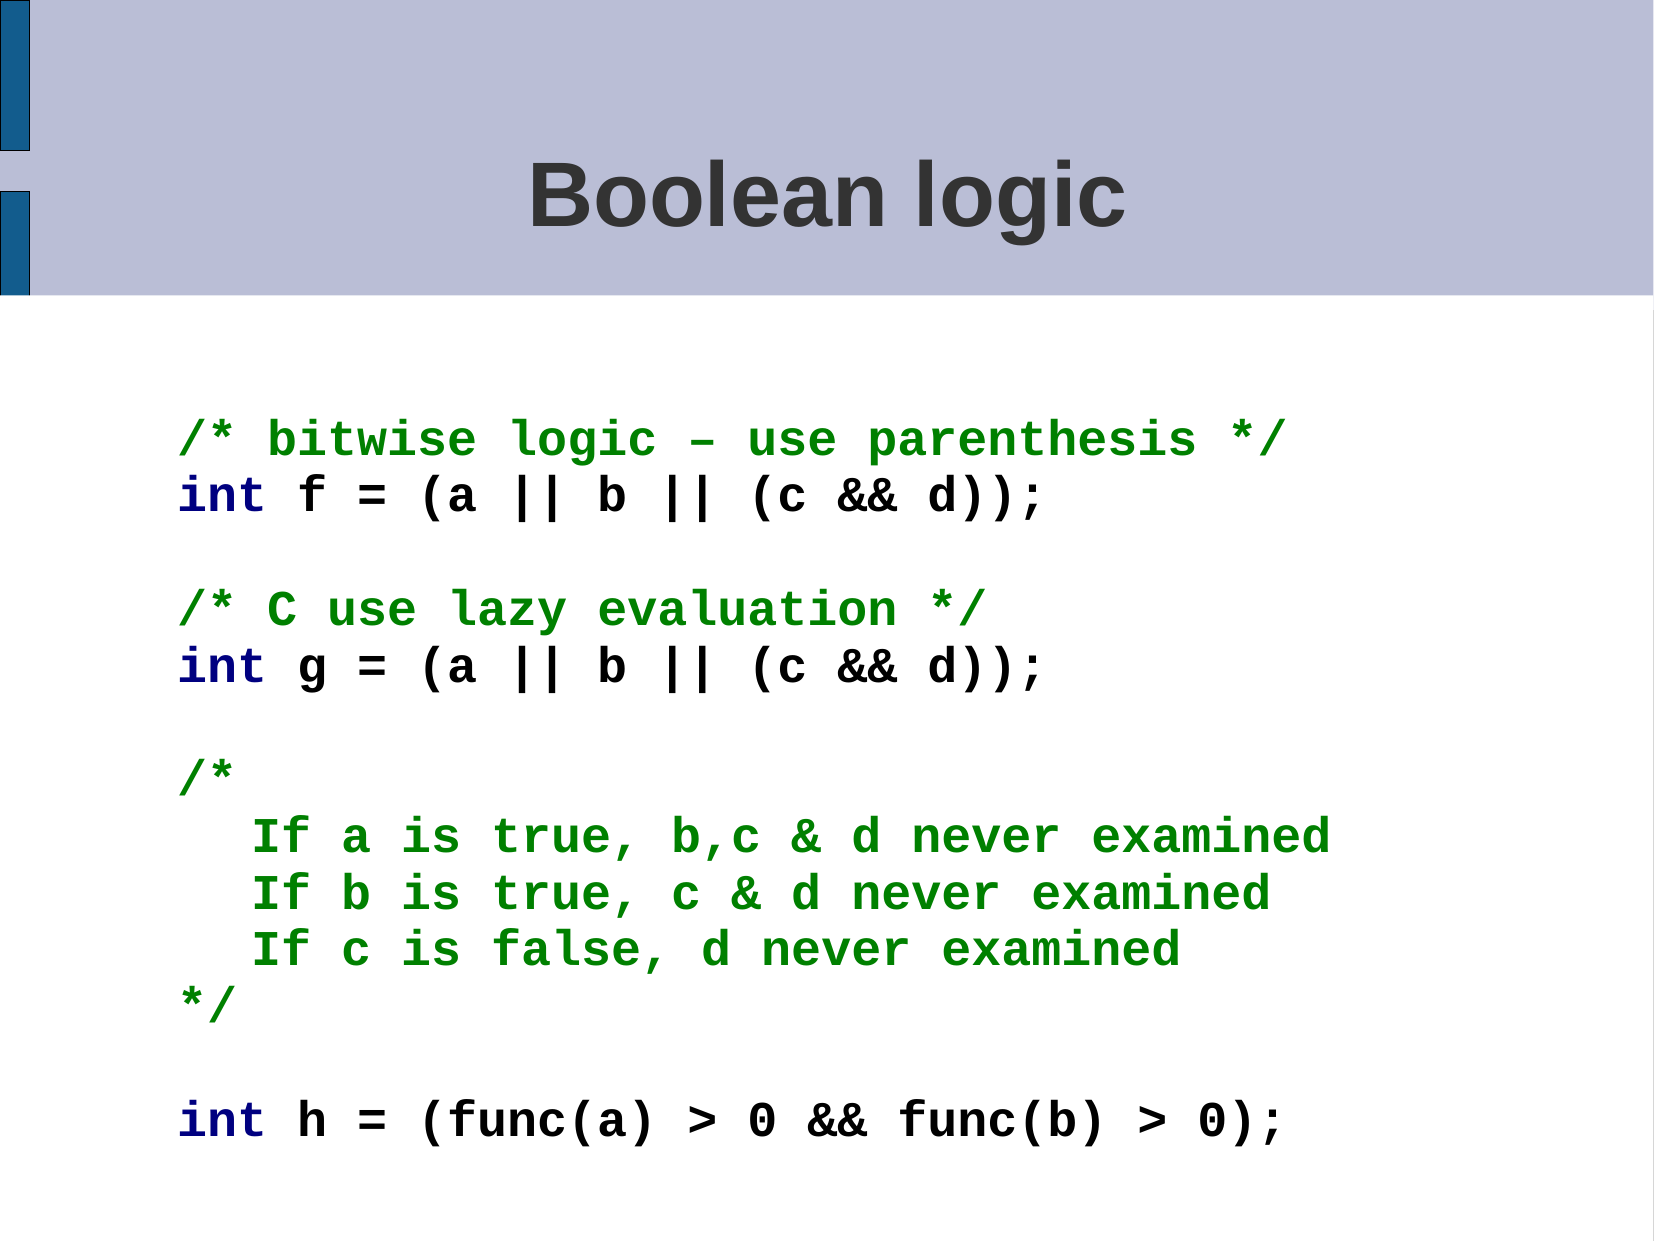

# Boolean logic
/* bitwise logic – use parenthesis */
int f = (a || b || (c && d));
/* C use lazy evaluation */
int g = (a || b || (c && d));
/*
	If a is true, b,c & d never examined
	If b is true, c & d never examined
	If c is false, d never examined
*/
int h = (func(a) > 0 && func(b) > 0);